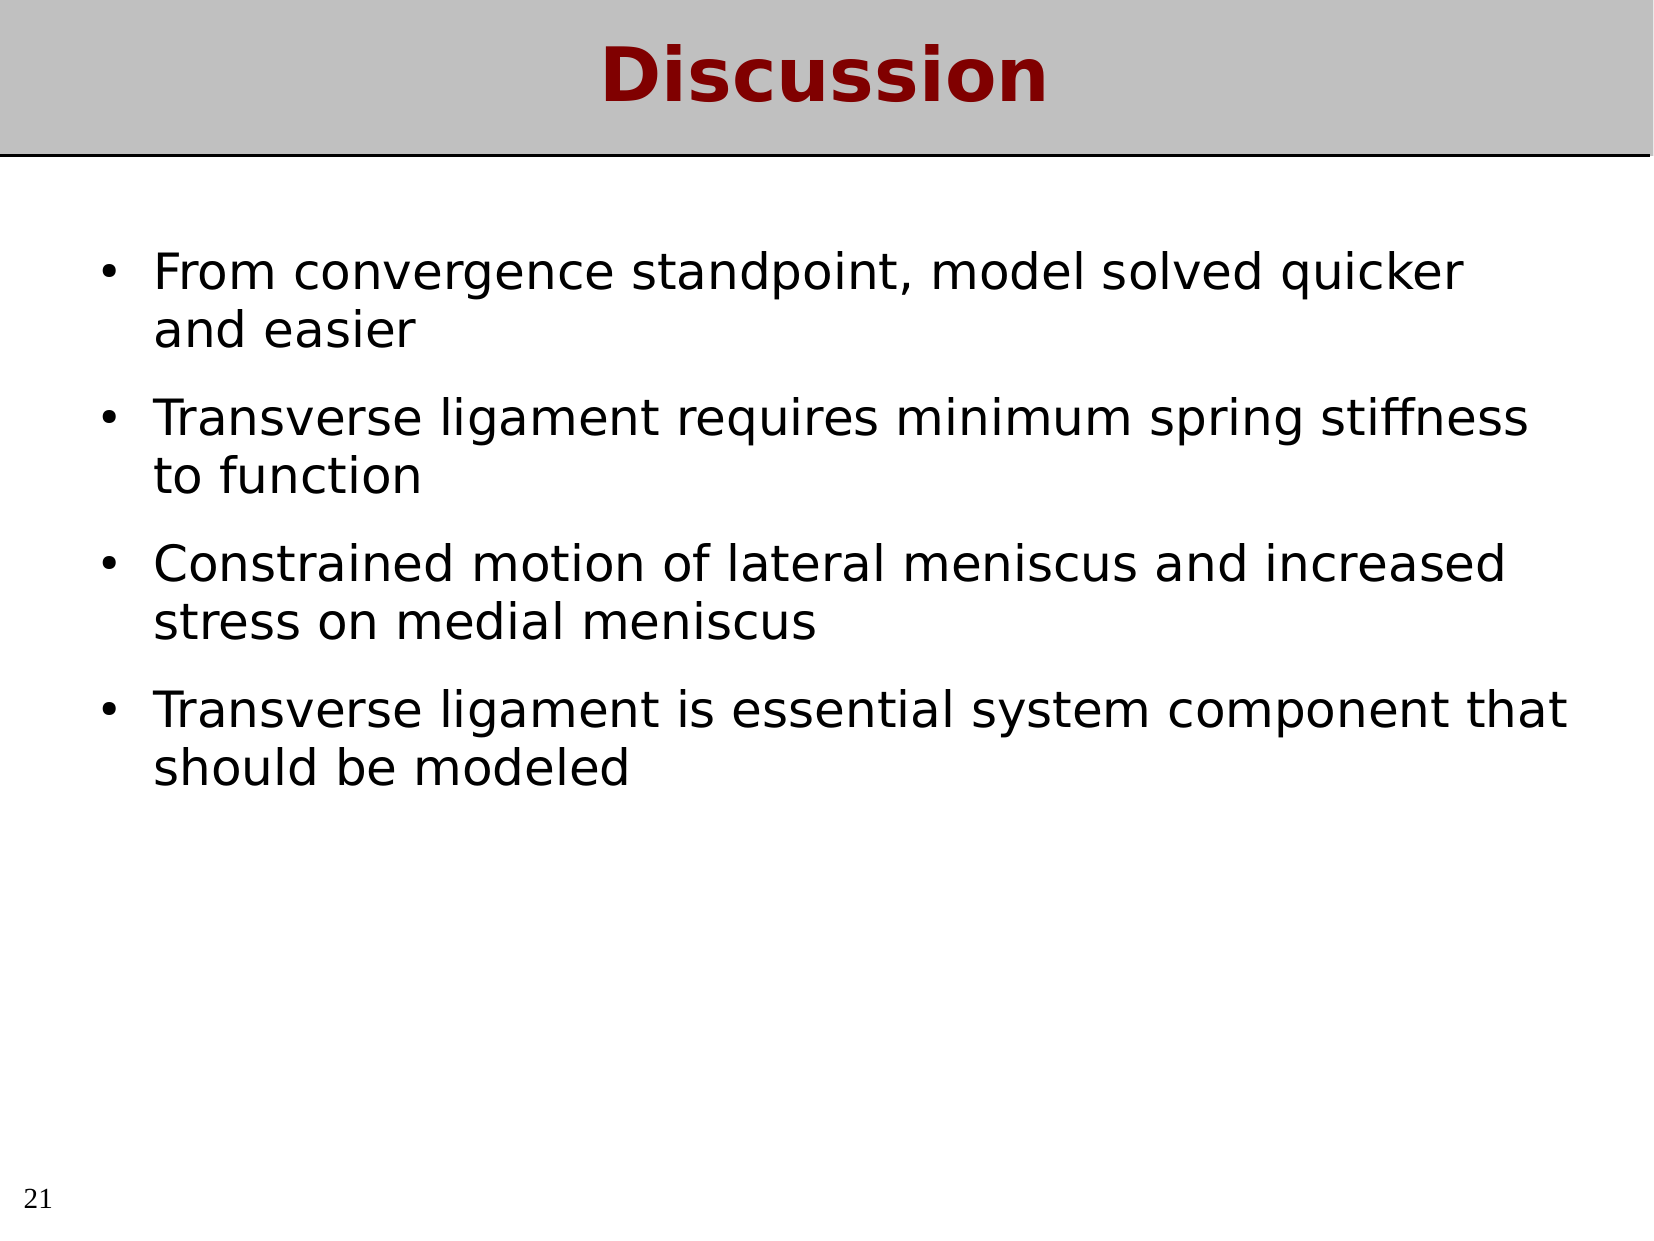

Discussion
# From convergence standpoint, model solved quicker and easier
Transverse ligament requires minimum spring stiffness to function
Constrained motion of lateral meniscus and increased stress on medial meniscus
Transverse ligament is essential system component that should be modeled